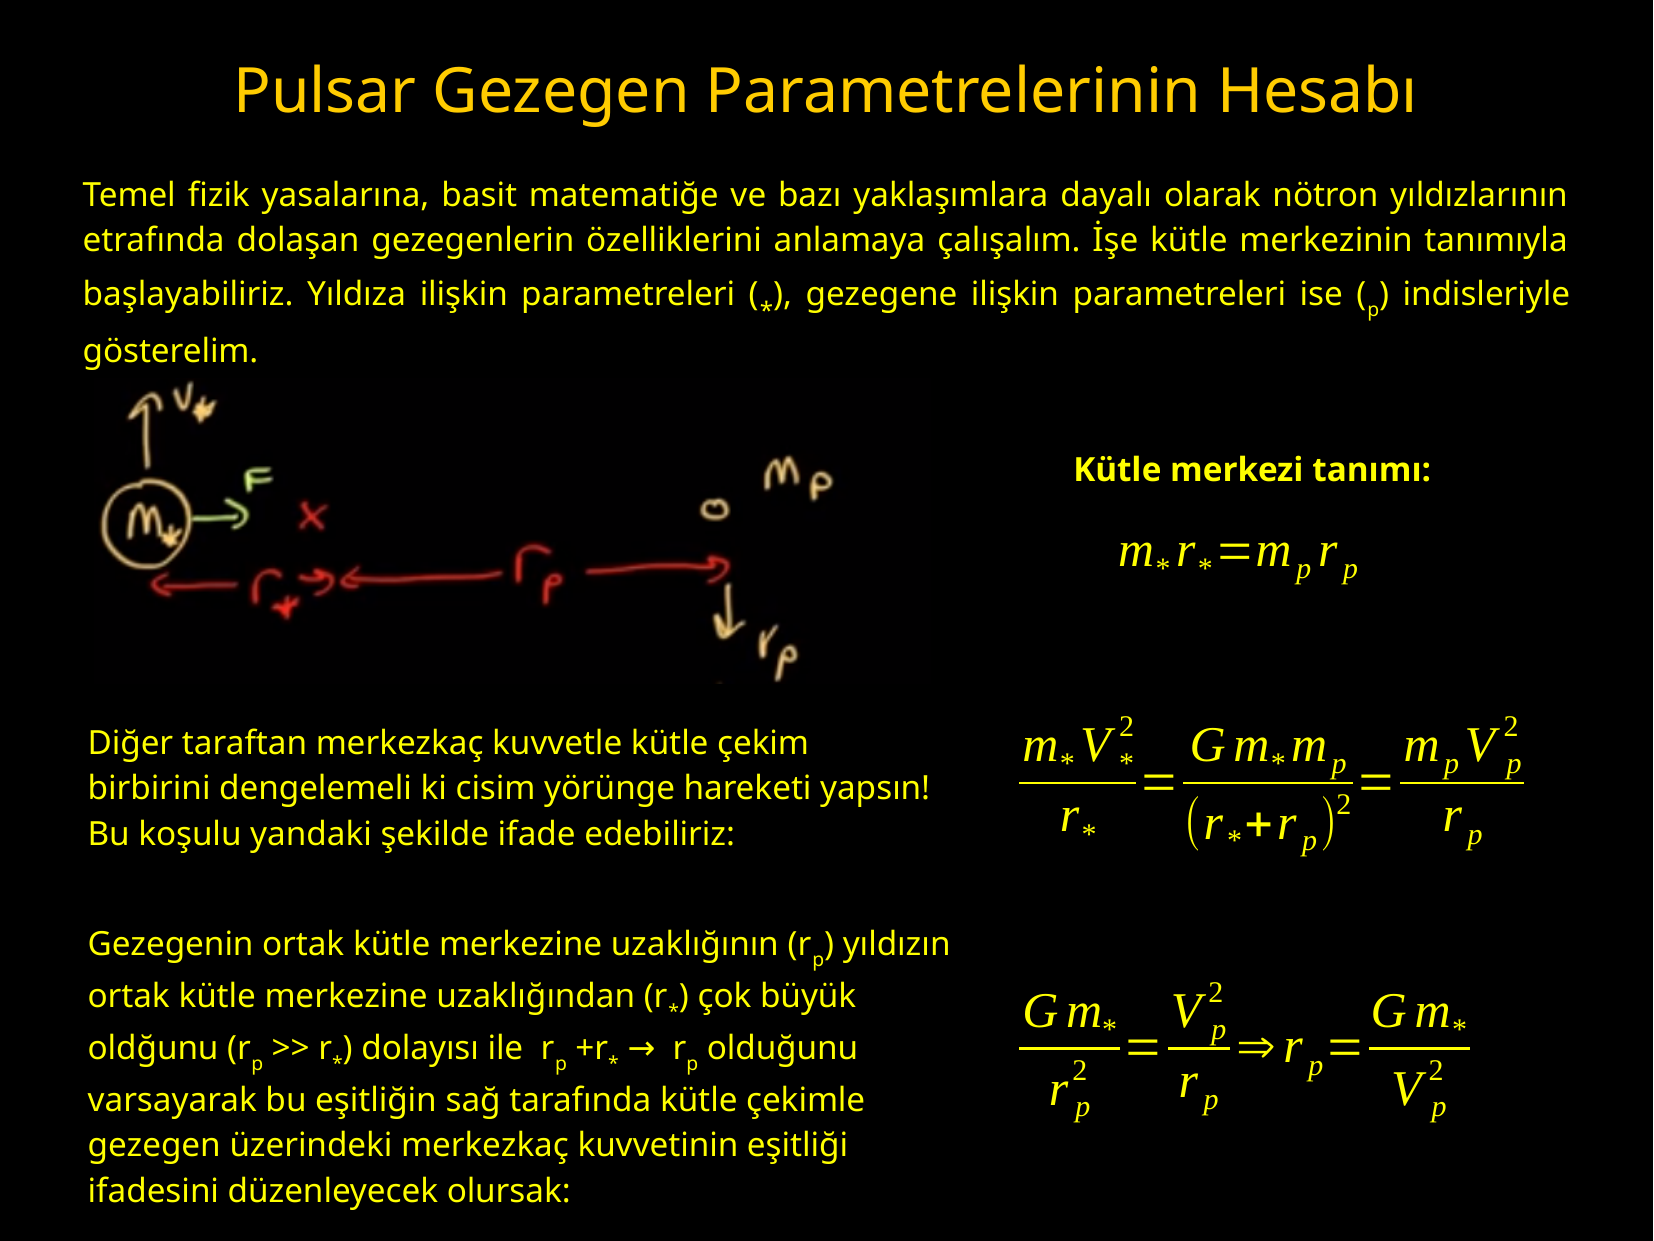

Pulsar Gezegen Parametrelerinin Hesabı
# Temel fizik yasalarına, basit matematiğe ve bazı yaklaşımlara dayalı olarak nötron yıldızlarının etrafında dolaşan gezegenlerin özelliklerini anlamaya çalışalım. İşe kütle merkezinin tanımıyla başlayabiliriz. Yıldıza ilişkin parametreleri (*), gezegene ilişkin parametreleri ise (p) indisleriyle gösterelim.
Kütle merkezi tanımı:
Diğer taraftan merkezkaç kuvvetle kütle çekim birbirini dengelemeli ki cisim yörünge hareketi yapsın! Bu koşulu yandaki şekilde ifade edebiliriz:
Gezegenin ortak kütle merkezine uzaklığının (rp) yıldızın ortak kütle merkezine uzaklığından (r*) çok büyük oldğunu (rp >> r*) dolayısı ile rp +r* → rp olduğunu varsayarak bu eşitliğin sağ tarafında kütle çekimle gezegen üzerindeki merkezkaç kuvvetinin eşitliği ifadesini düzenleyecek olursak: